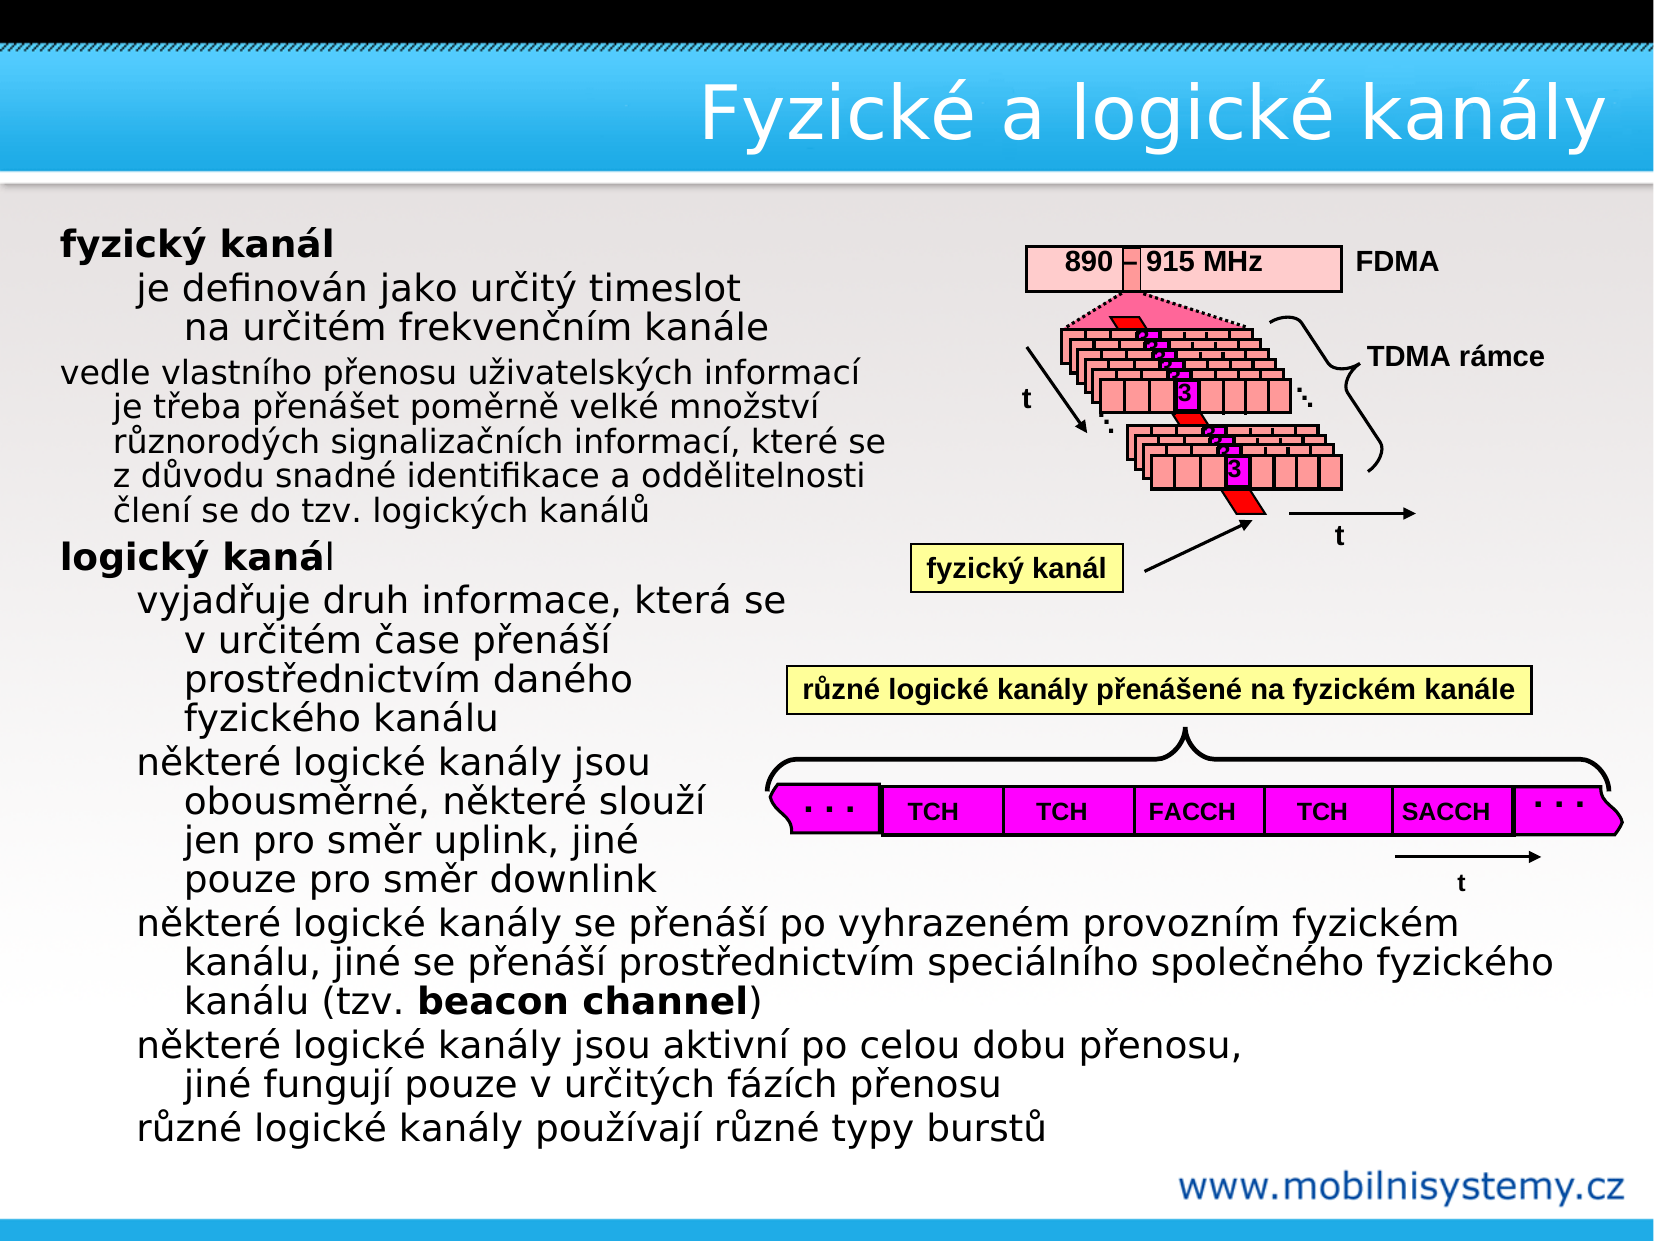

# Fyzické a logické kanály
fyzický kanál
je definován jako určitý timeslot
na určitém frekvenčním kanále
vedle vlastního přenosu uživatelských informací
je třeba přenášet poměrně velké množství
různorodých signalizačních informací, které se
z důvodu snadné identifikace a oddělitelnosti
člení se do tzv. logických kanálů
logický kanál
vyjadřuje druh informace, která se
v určitém čase přenáší
prostřednictvím daného
fyzického kanálu
některé logické kanály jsou
obousměrné, některé slouží
jen pro směr uplink, jiné
pouze pro směr downlink
některé logické kanály se přenáší po vyhrazeném provozním fyzickém kanálu, jiné se přenáší prostřednictvím speciálního společného fyzického kanálu (tzv. beacon channel)
některé logické kanály jsou aktivní po celou dobu přenosu,
jiné fungují pouze v určitých fázích přenosu
různé logické kanály používají různé typy burstů
FDMA
890 – 915 MHz
3
3
3
3
3
3
TDMA rámce
.
.
.
t
.
.
.
3
3
3
3
t
fyzický kanál
různé logické kanály přenášené na fyzickém kanále
. . .
. . .
TCH
TCH
FACCH
TCH
SACCH
t